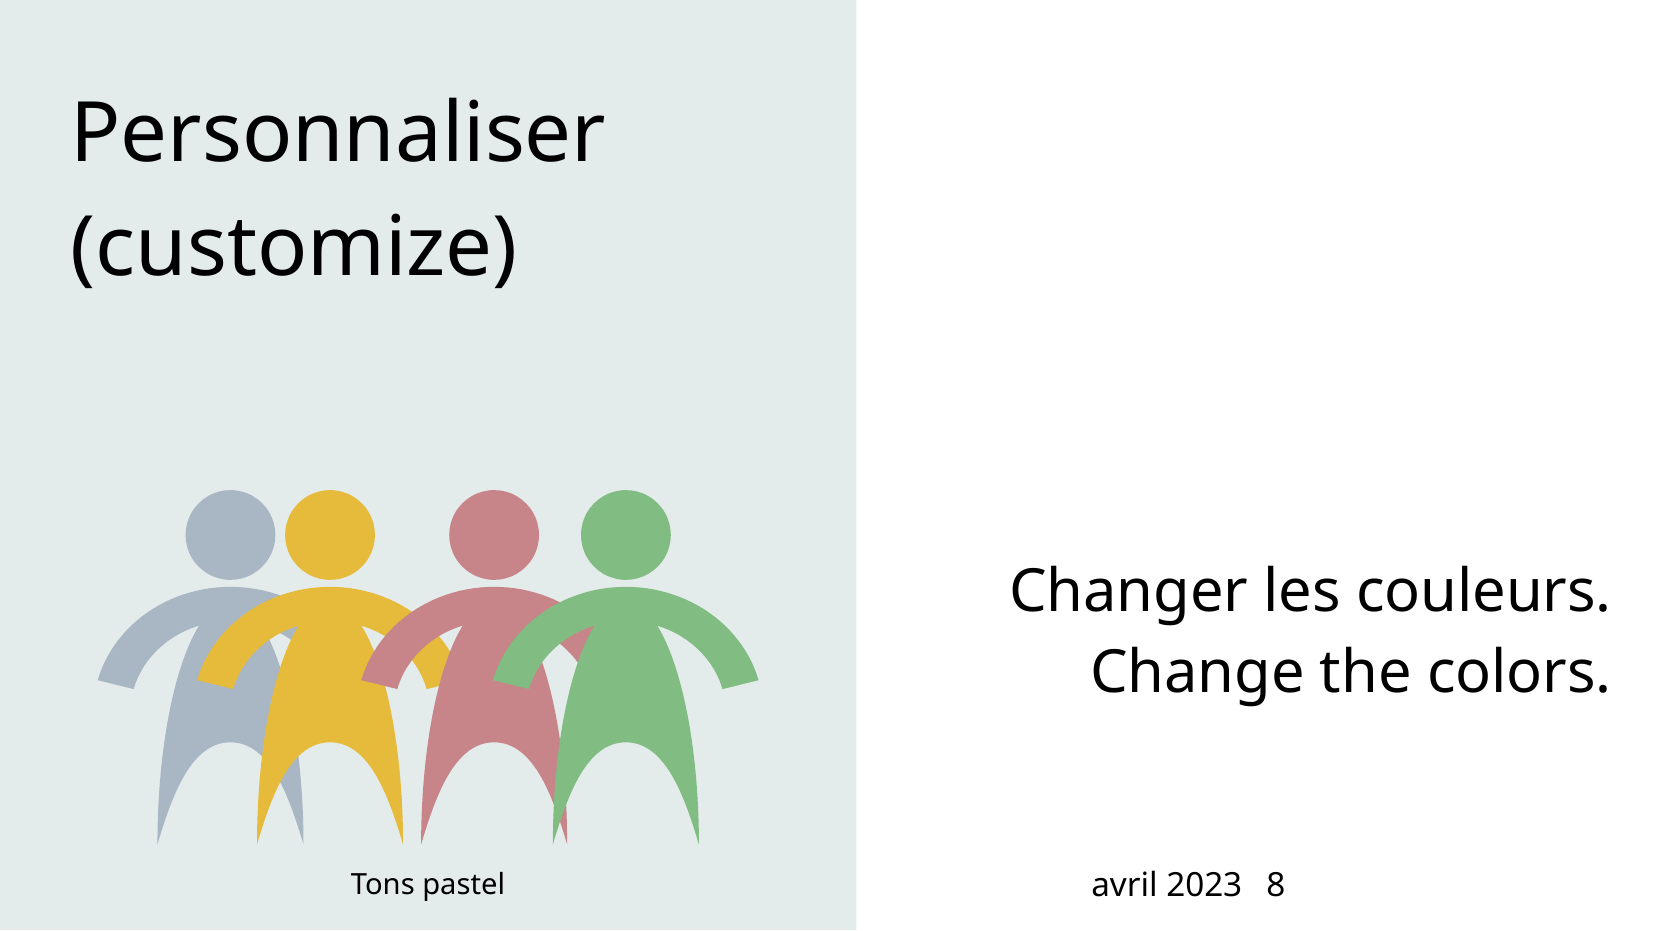

# Personnaliser (customize)
Changer les couleurs.
Change the colors.
Tons pastel
8
avril 2023